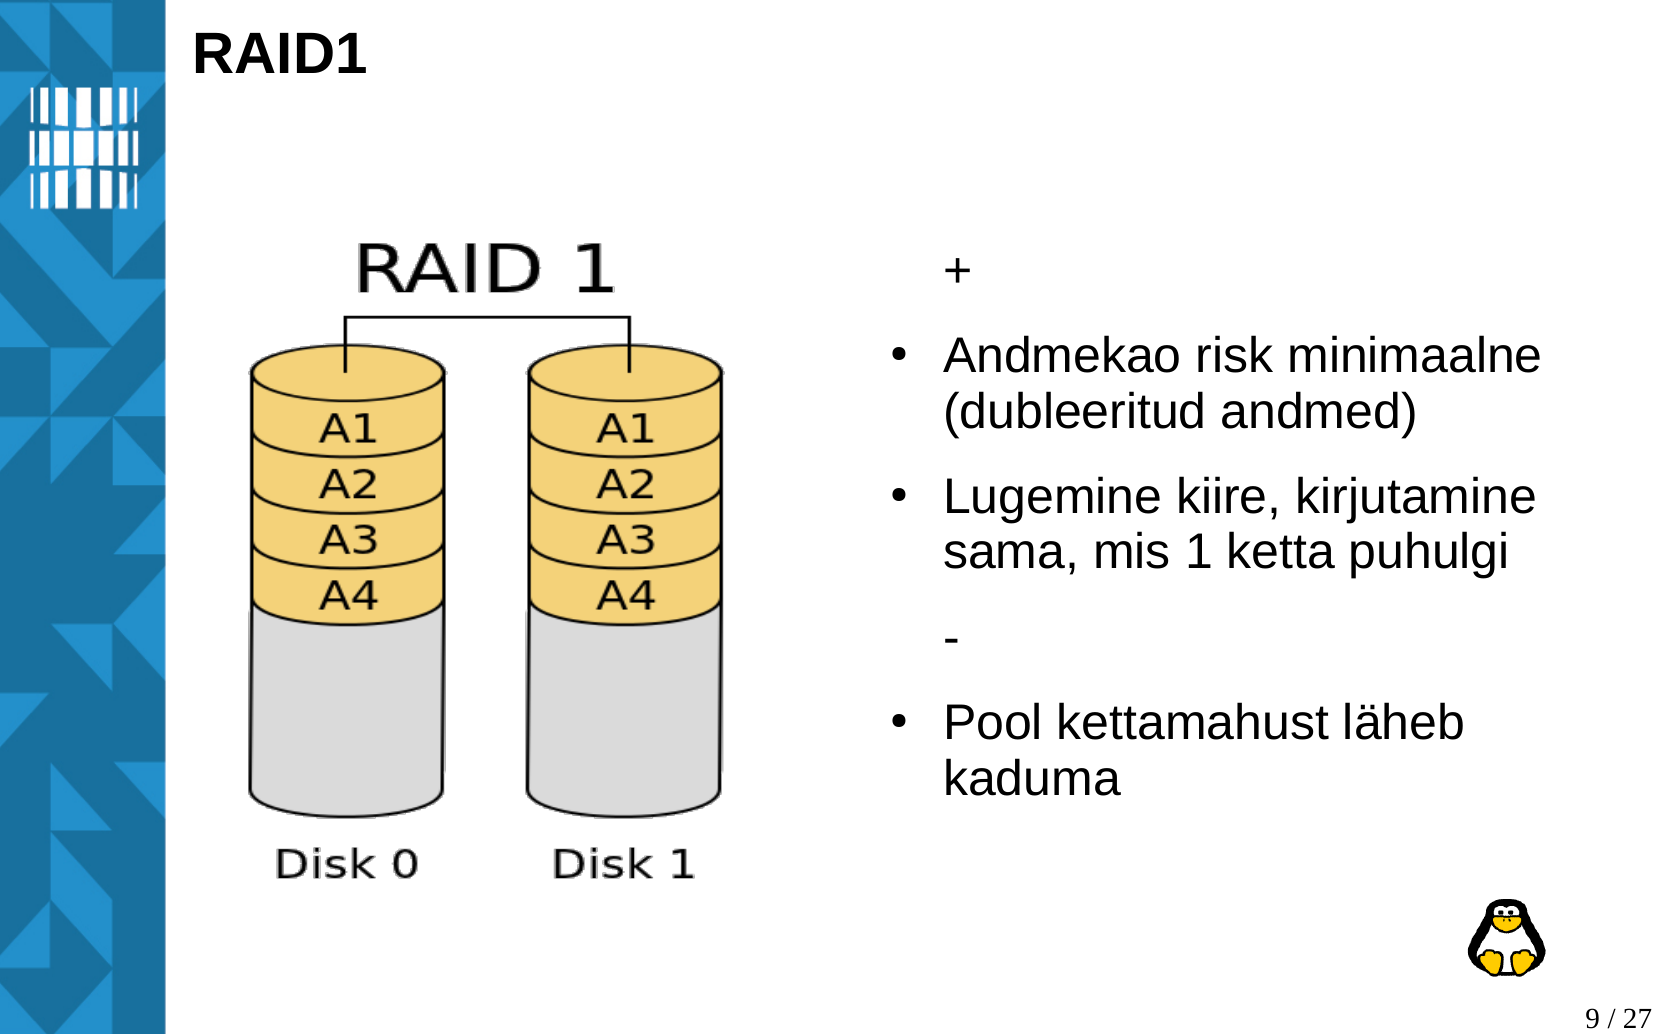

# RAID1
+
Andmekao risk minimaalne (dubleeritud andmed)
Lugemine kiire, kirjutamine sama, mis 1 ketta puhulgi
-
Pool kettamahust läheb kaduma